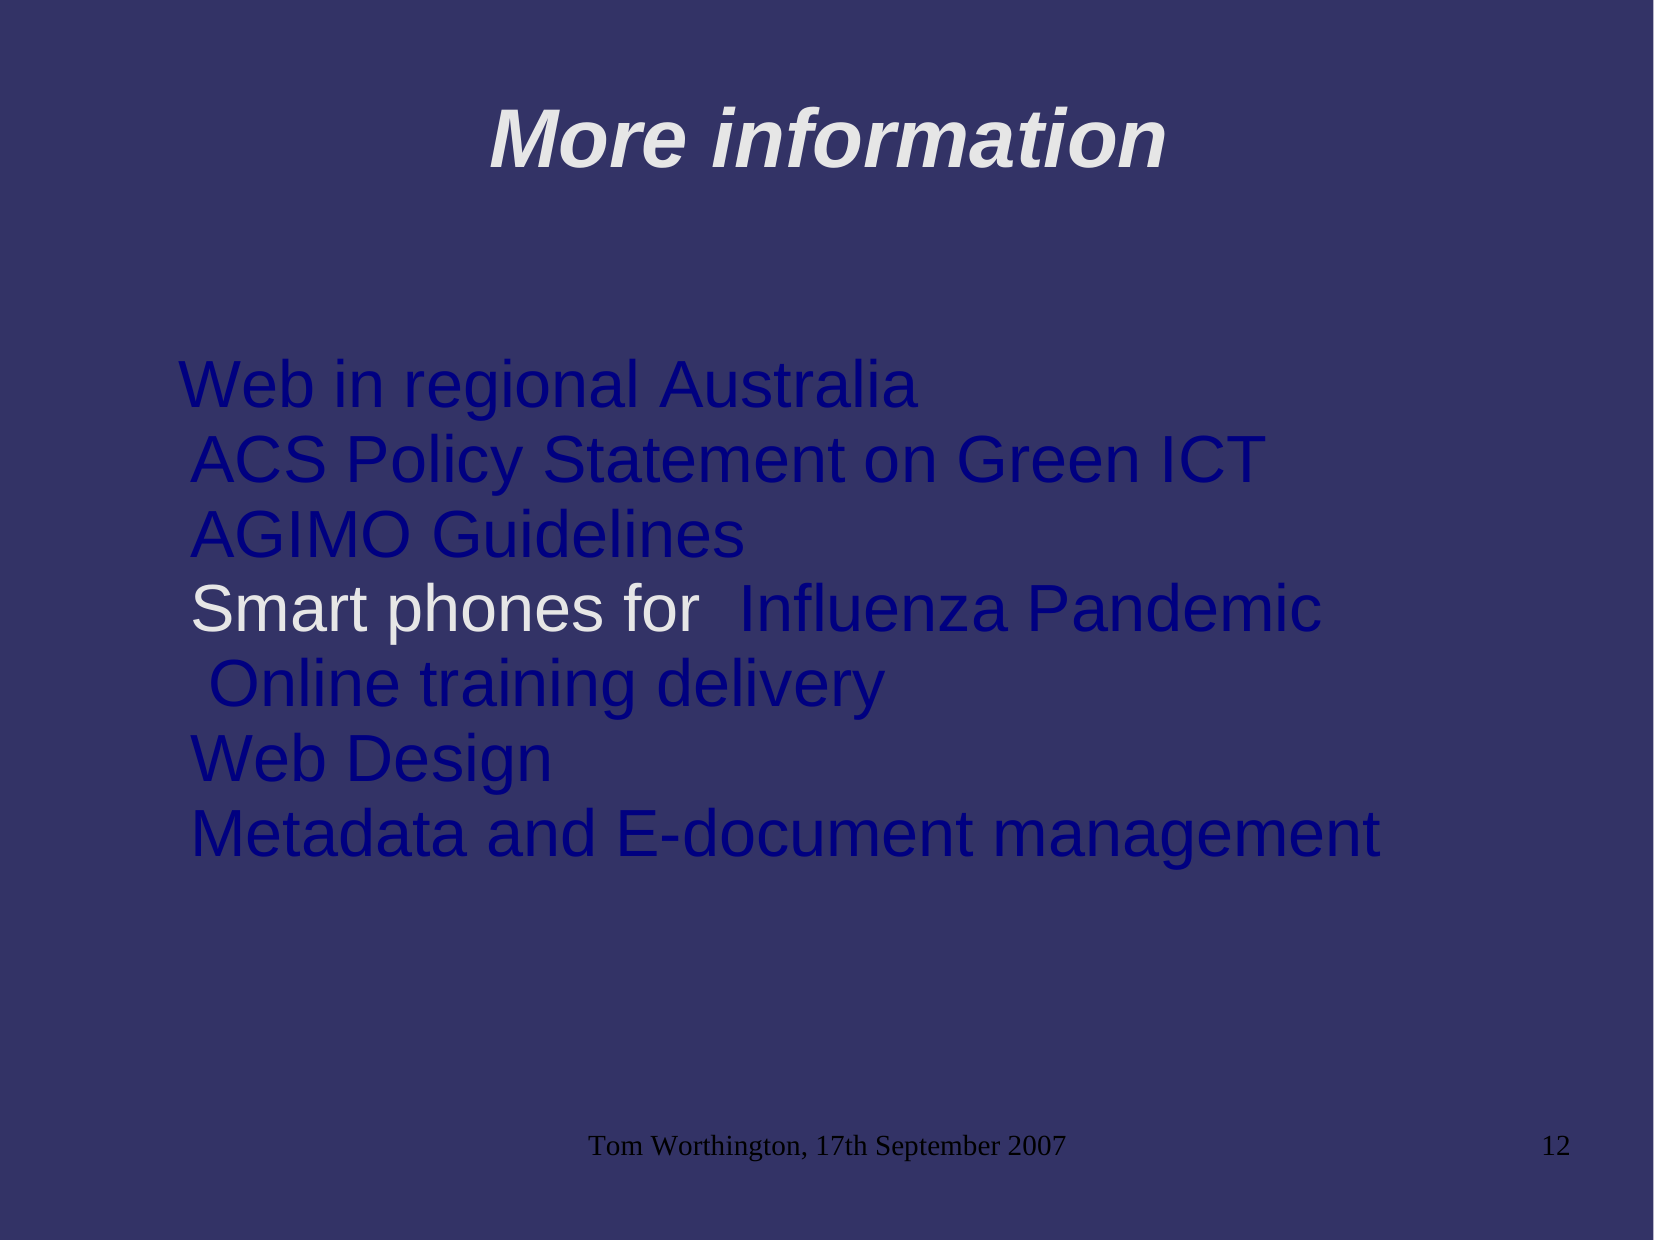

# More information
Web in regional Australia
ACS Policy Statement on Green ICT
AGIMO Guidelines
Smart phones for Influenza Pandemic
 Online training delivery
Web Design
Metadata and E-document management
Tom Worthington, 17th September 2007
12